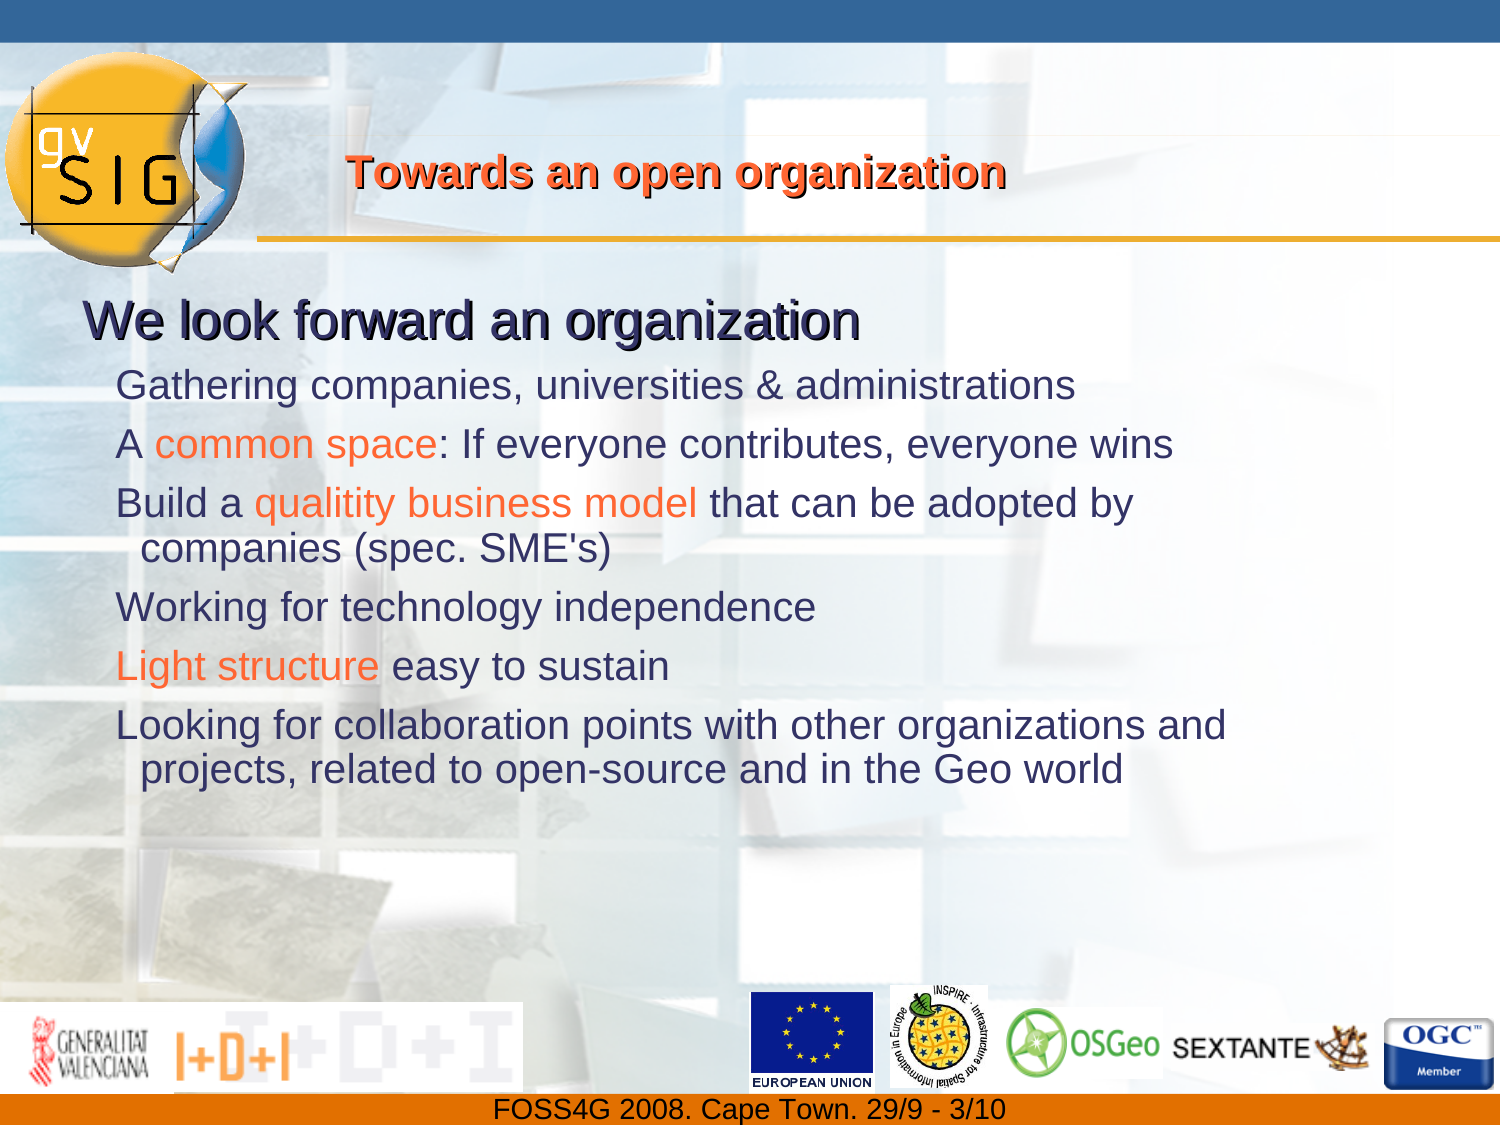

Towards an open organization
# We look forward an organization
Gathering companies, universities & administrations
A common space: If everyone contributes, everyone wins
Build a qualitity business model that can be adopted by companies (spec. SME's)
Working for technology independence
Light structure easy to sustain
Looking for collaboration points with other organizations and projects, related to open-source and in the Geo world